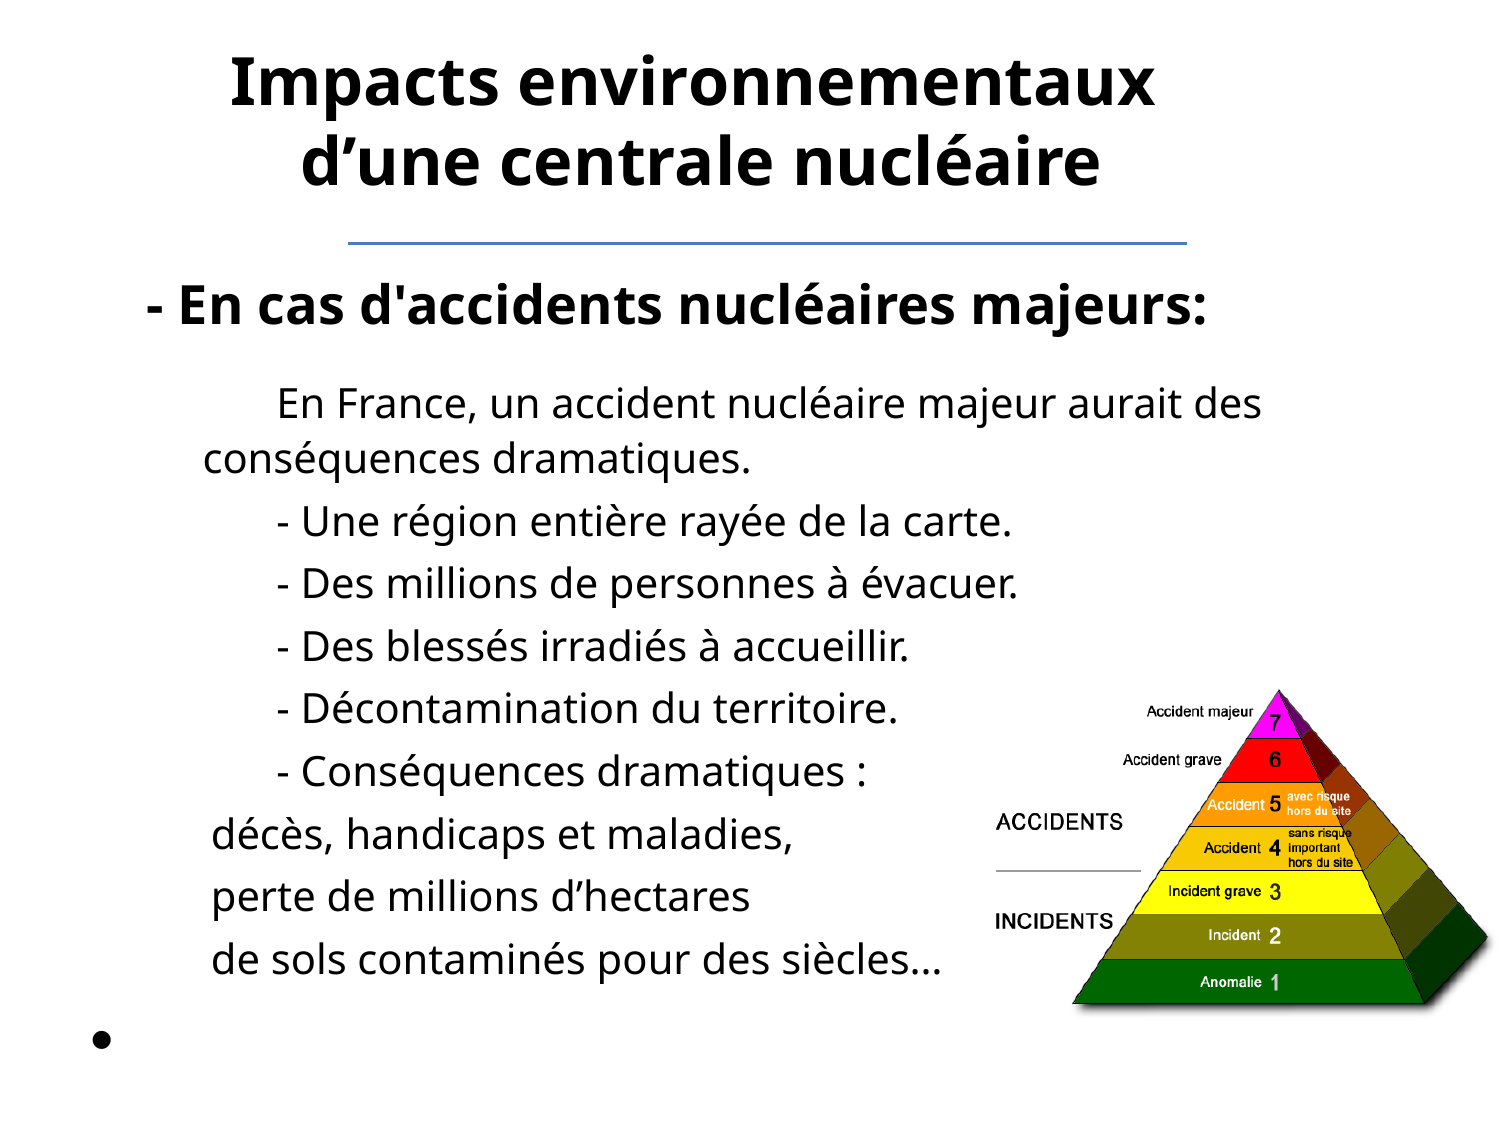

Impacts environnementaux
d’une centrale nucléaire
# - En cas d'accidents nucléaires majeurs:
	En France, un accident nucléaire majeur aurait des conséquences dramatiques.
	- Une région entière rayée de la carte.
	- Des millions de personnes à évacuer.
	- Des blessés irradiés à accueillir.
	- Décontamination du territoire.
	- Conséquences dramatiques :
 décès, handicaps et maladies,
 perte de millions d’hectares
 de sols contaminés pour des siècles…